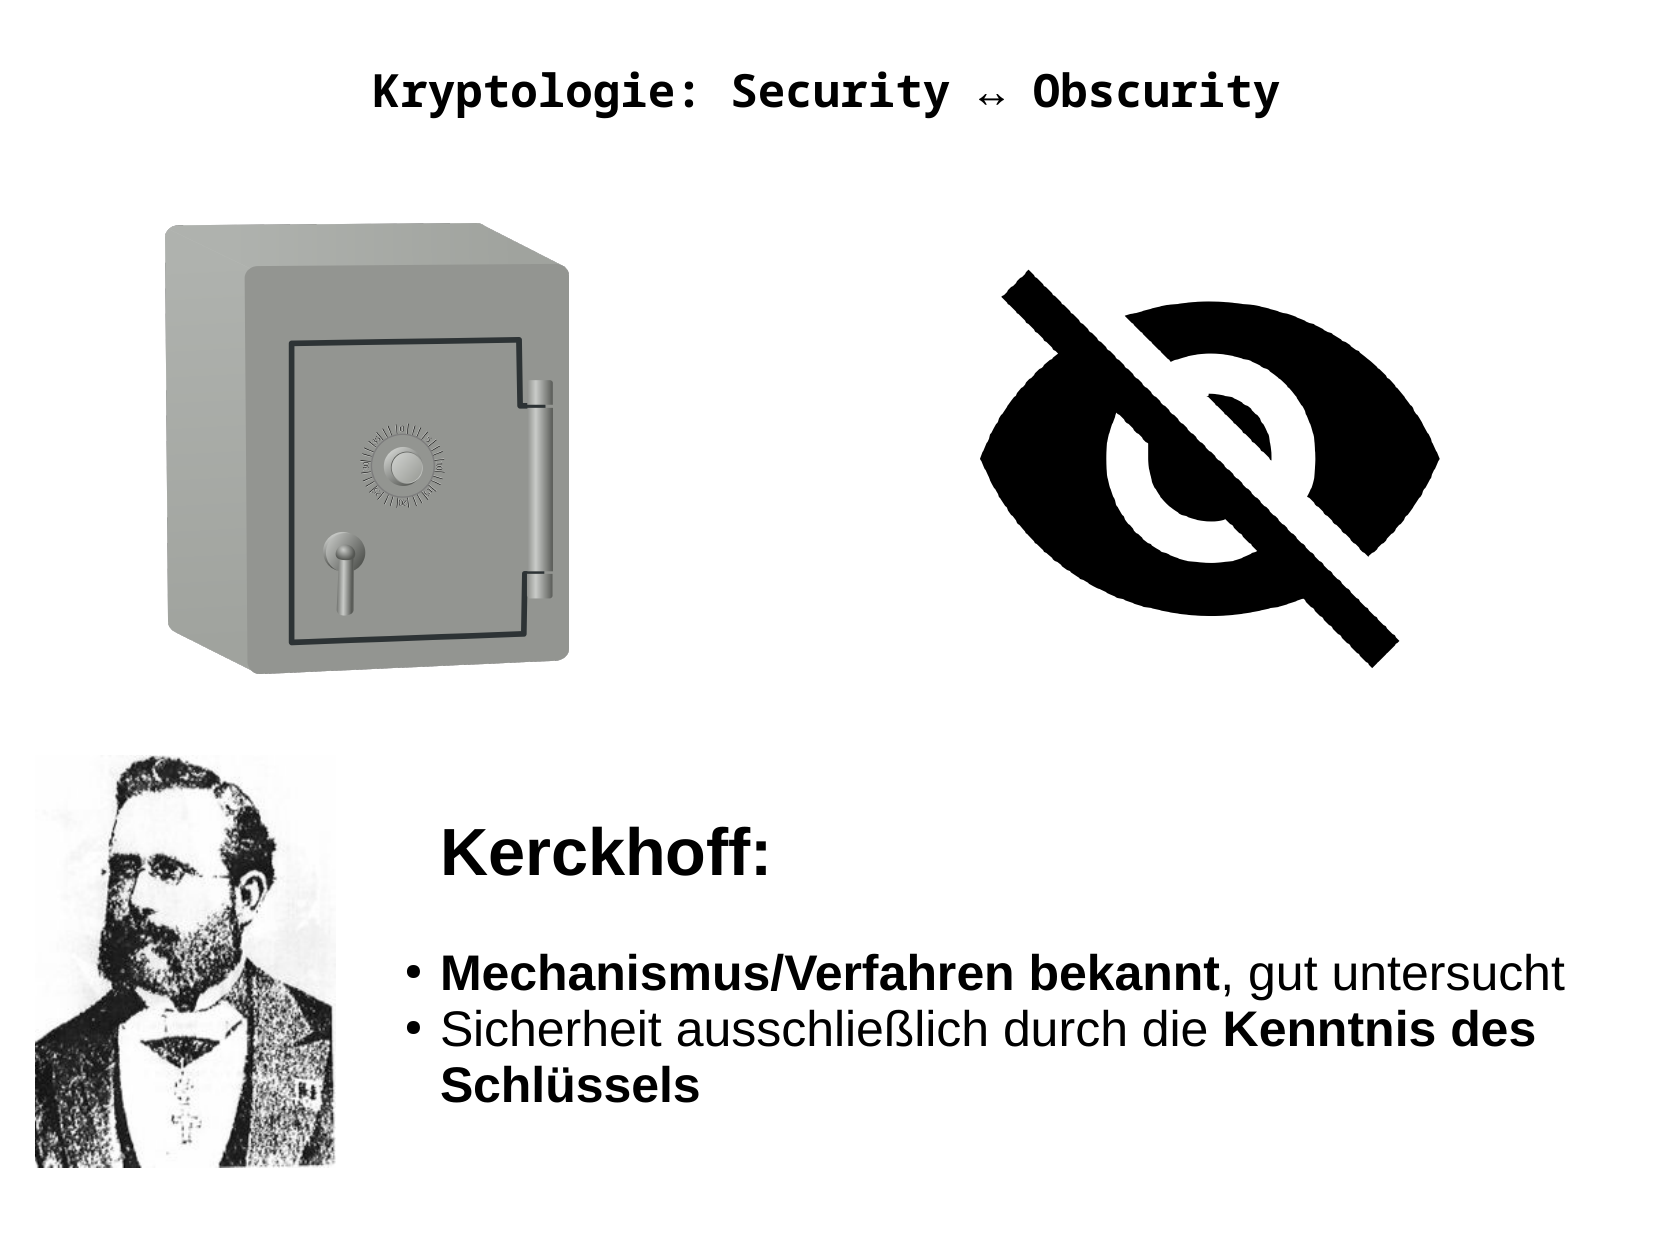

# Kryptologie: Security ↔ Obscurity
Kerckhoff:
Mechanismus/Verfahren bekannt, gut untersucht
Sicherheit ausschließlich durch die Kenntnis des Schlüssels